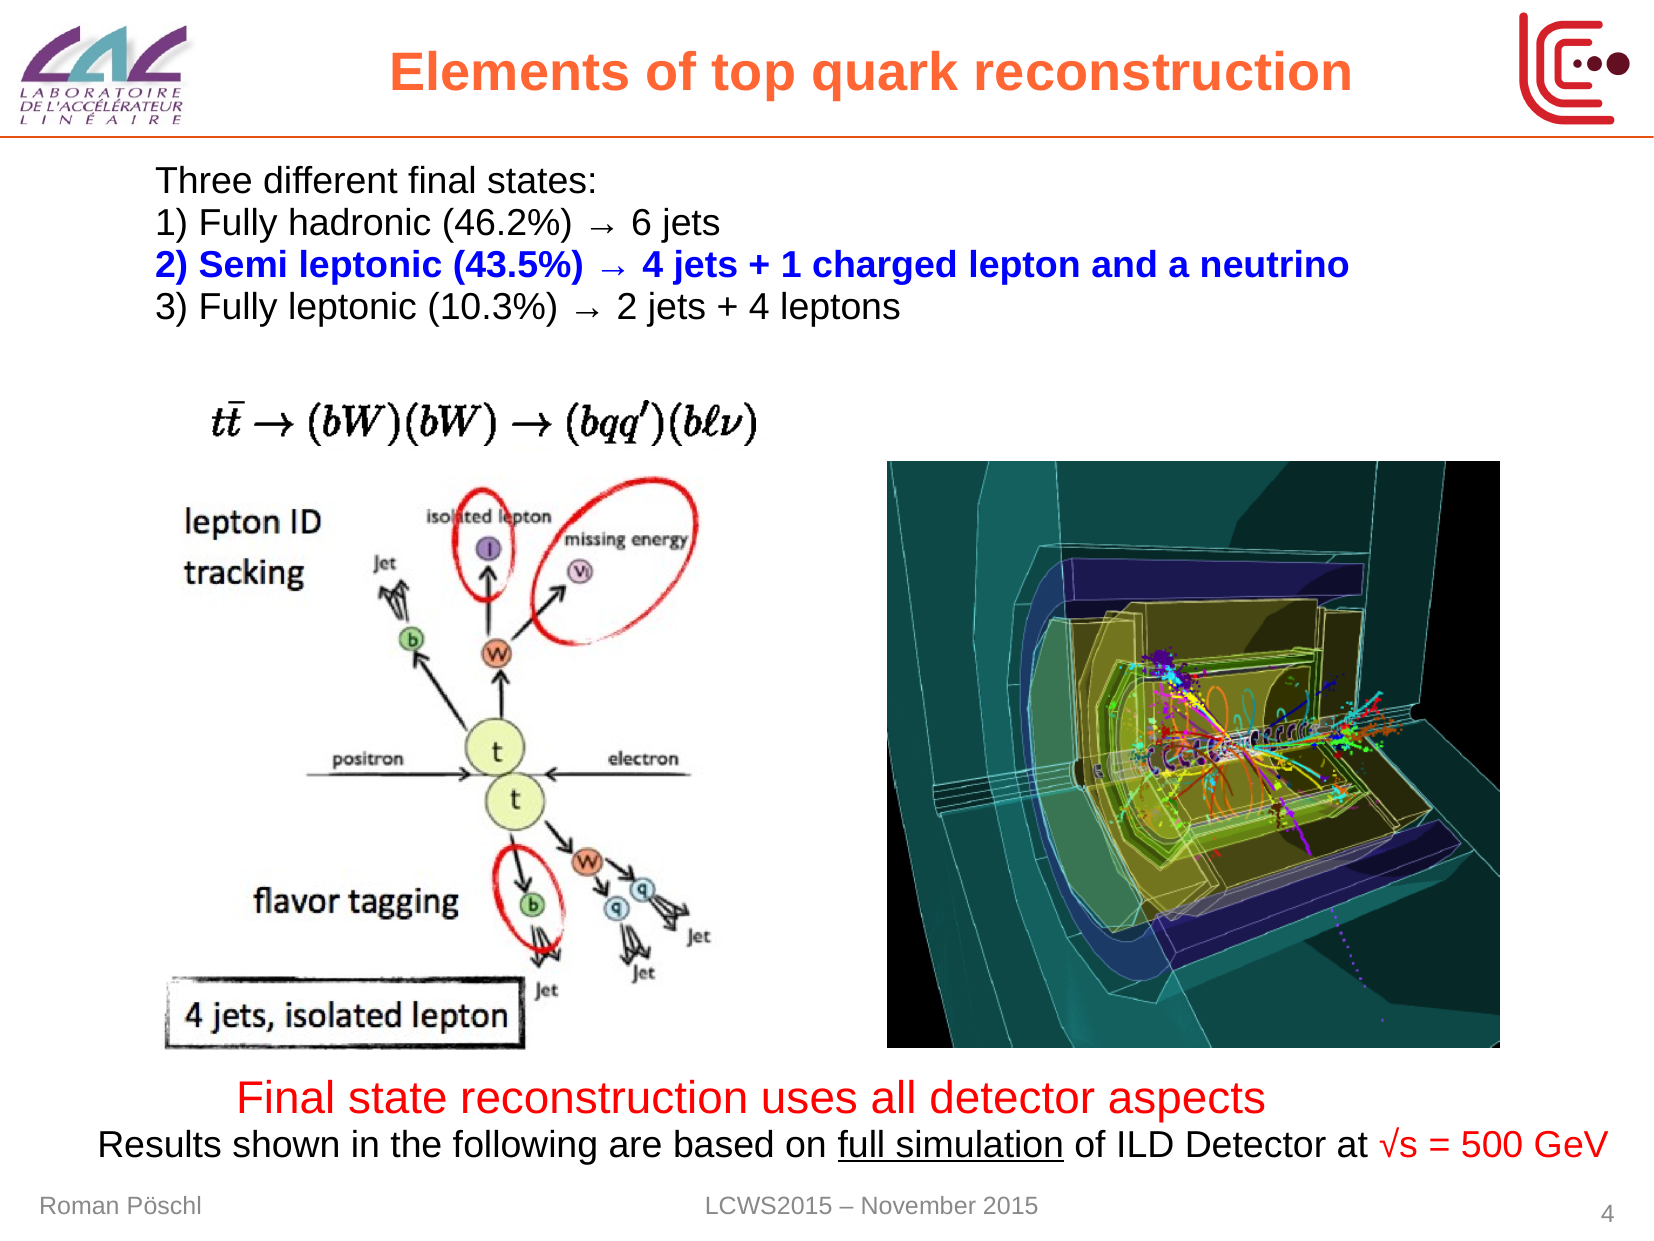

# Elements of top quark reconstruction
Three different final states:
1) Fully hadronic (46.2%) → 6 jets
2) Semi leptonic (43.5%) → 4 jets + 1 charged lepton and a neutrino
3) Fully leptonic (10.3%) → 2 jets + 4 leptons
 Final state reconstruction uses all detector aspects
 Results shown in the following are based on full simulation of ILD Detector at √s = 500 GeV